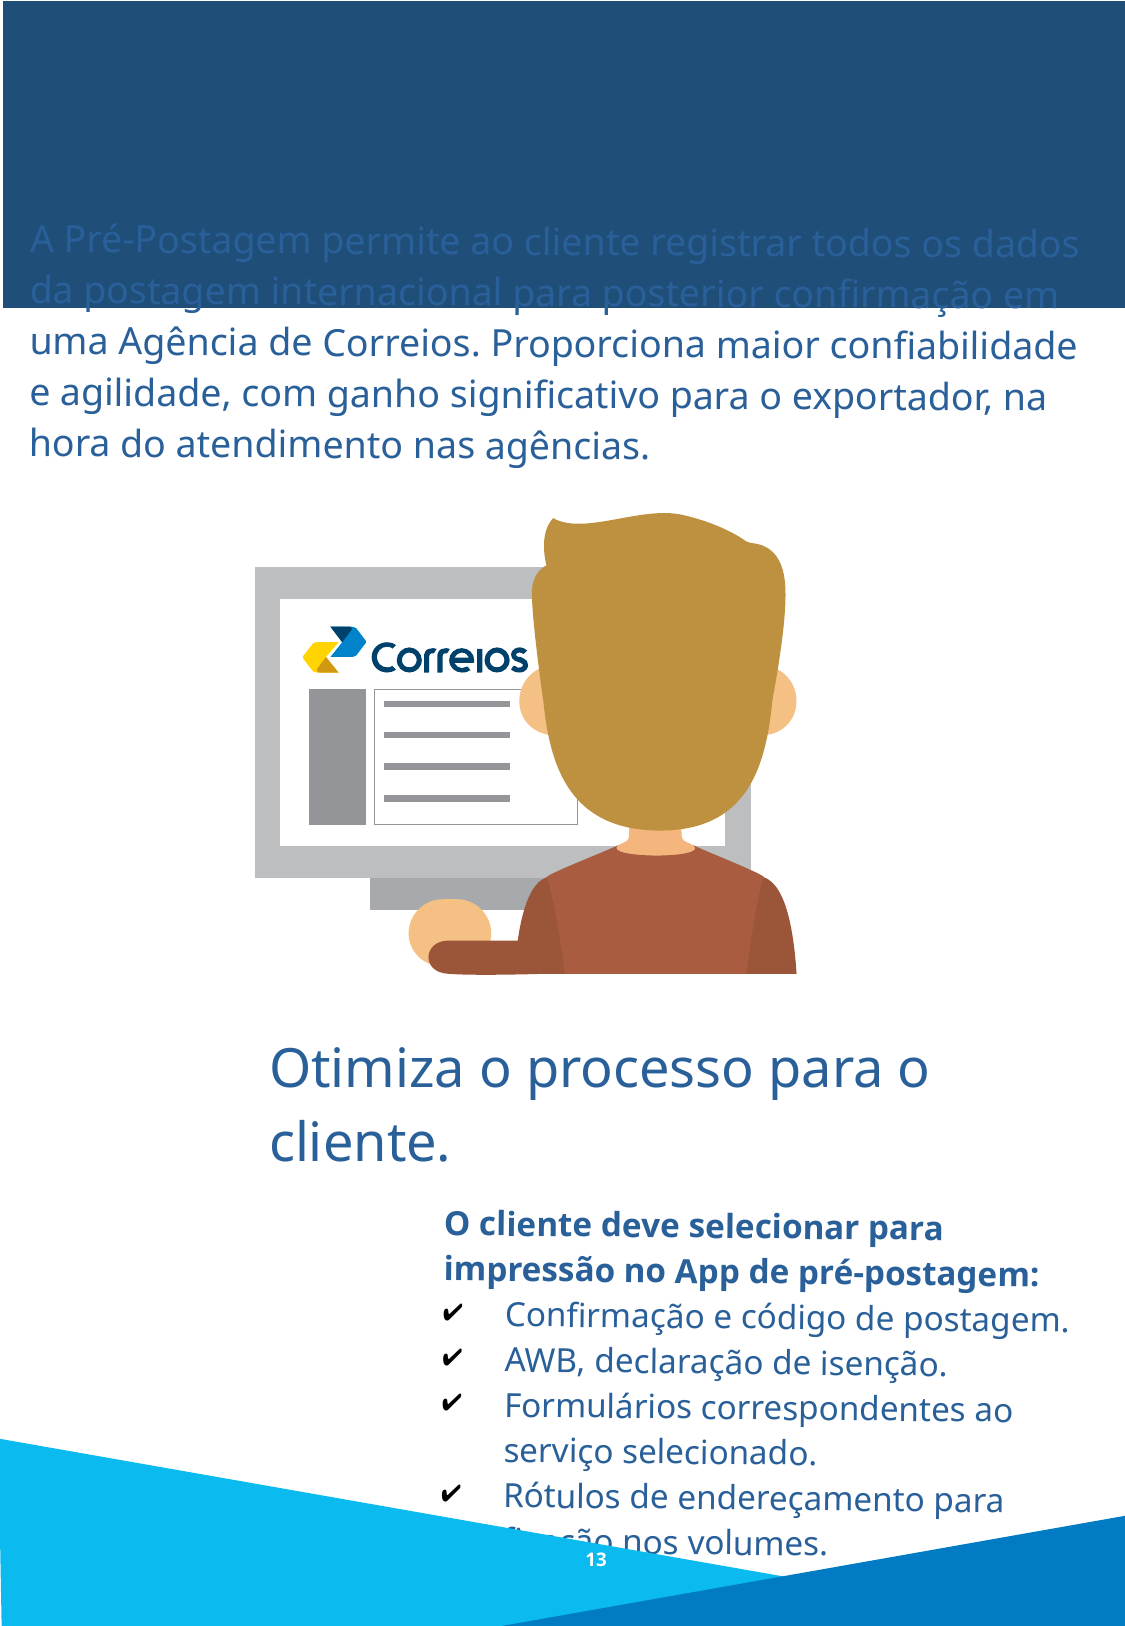

POR QUE DEVEMOS INCENTIVAR A PRÉ POSTAGEM ?
A Pré-Postagem permite ao cliente registrar todos os dados da postagem internacional para posterior confirmação em uma Agência de Correios. Proporciona maior confiabilidade e agilidade, com ganho significativo para o exportador, na hora do atendimento nas agências.
Otimiza o processo para o cliente.
O cliente deve selecionar para impressão no App de pré-postagem:
Confirmação e código de postagem.
AWB, declaração de isenção.
Formulários correspondentes ao serviço selecionado.
Rótulos de endereçamento para fixação nos volumes.